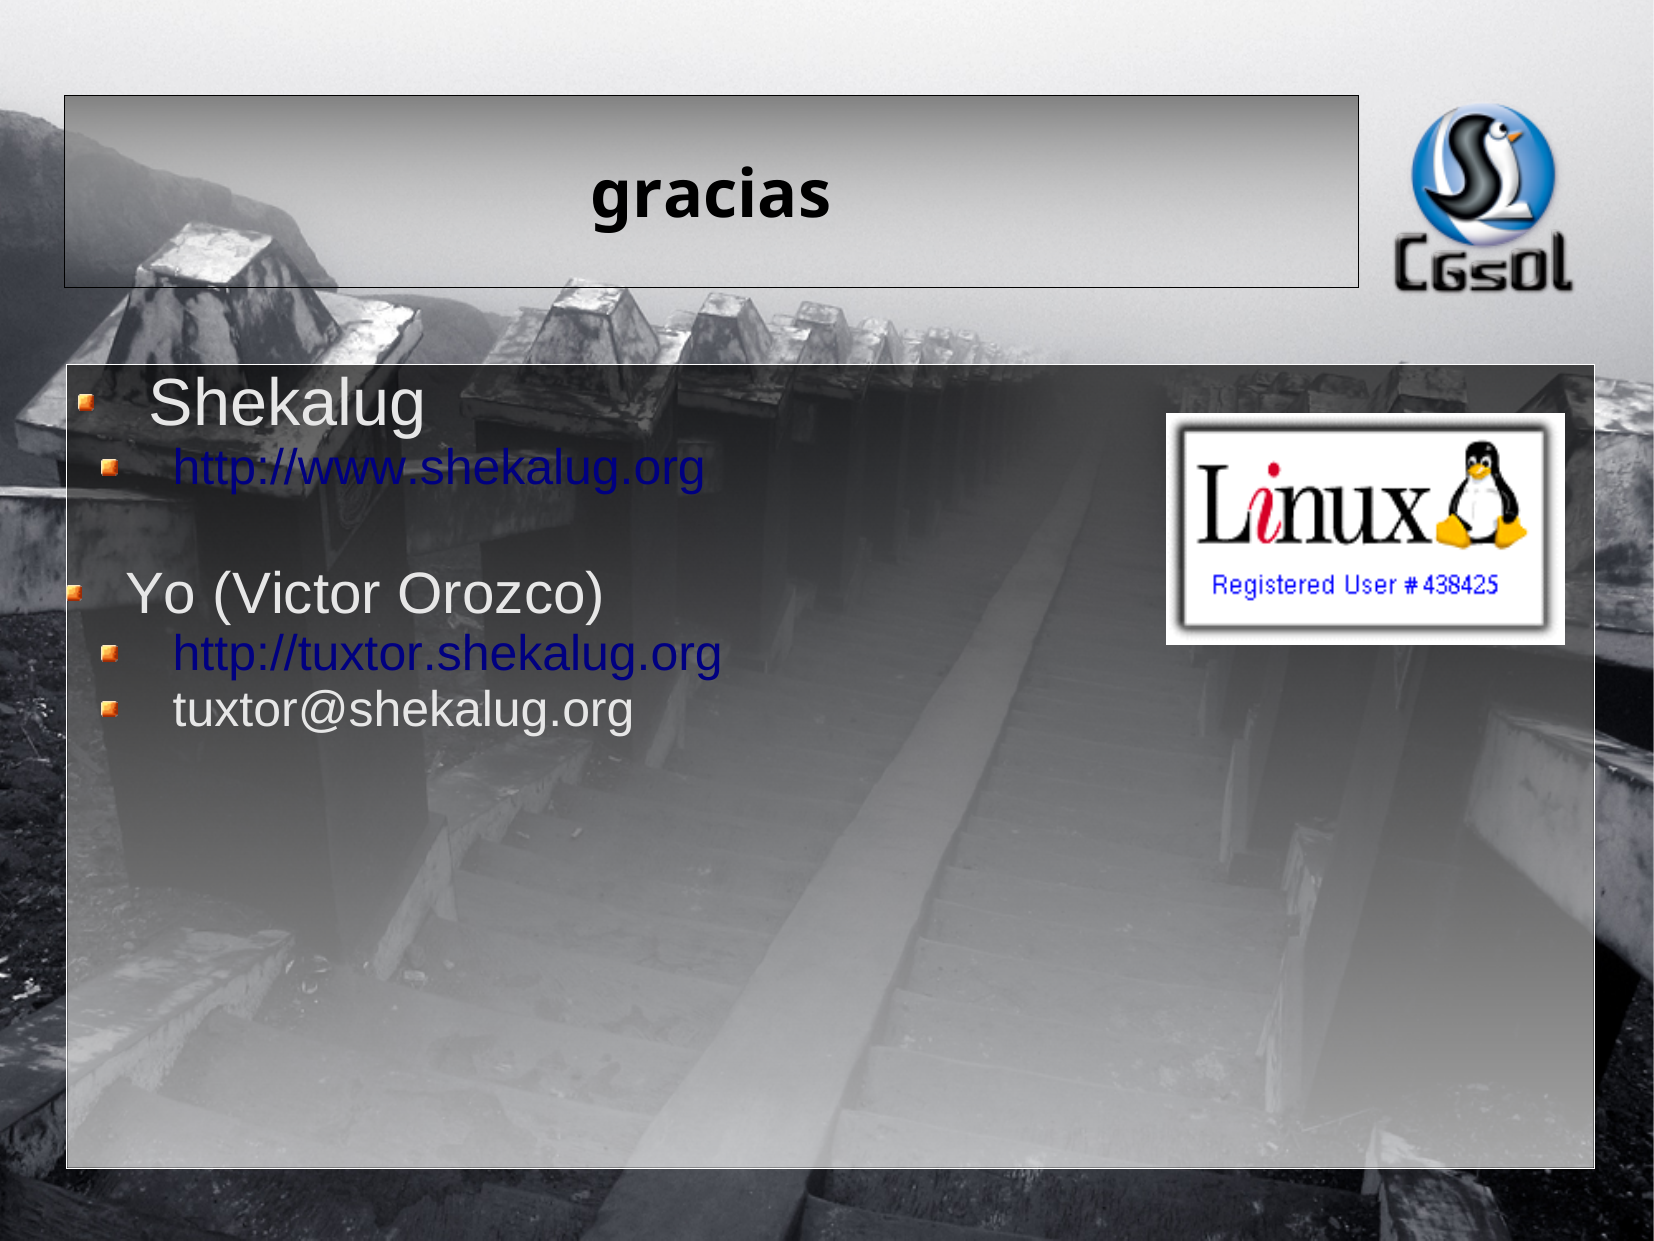

# gracias
Shekalug
http://www.shekalug.org
Yo (Victor Orozco)
http://tuxtor.shekalug.org
tuxtor@shekalug.org